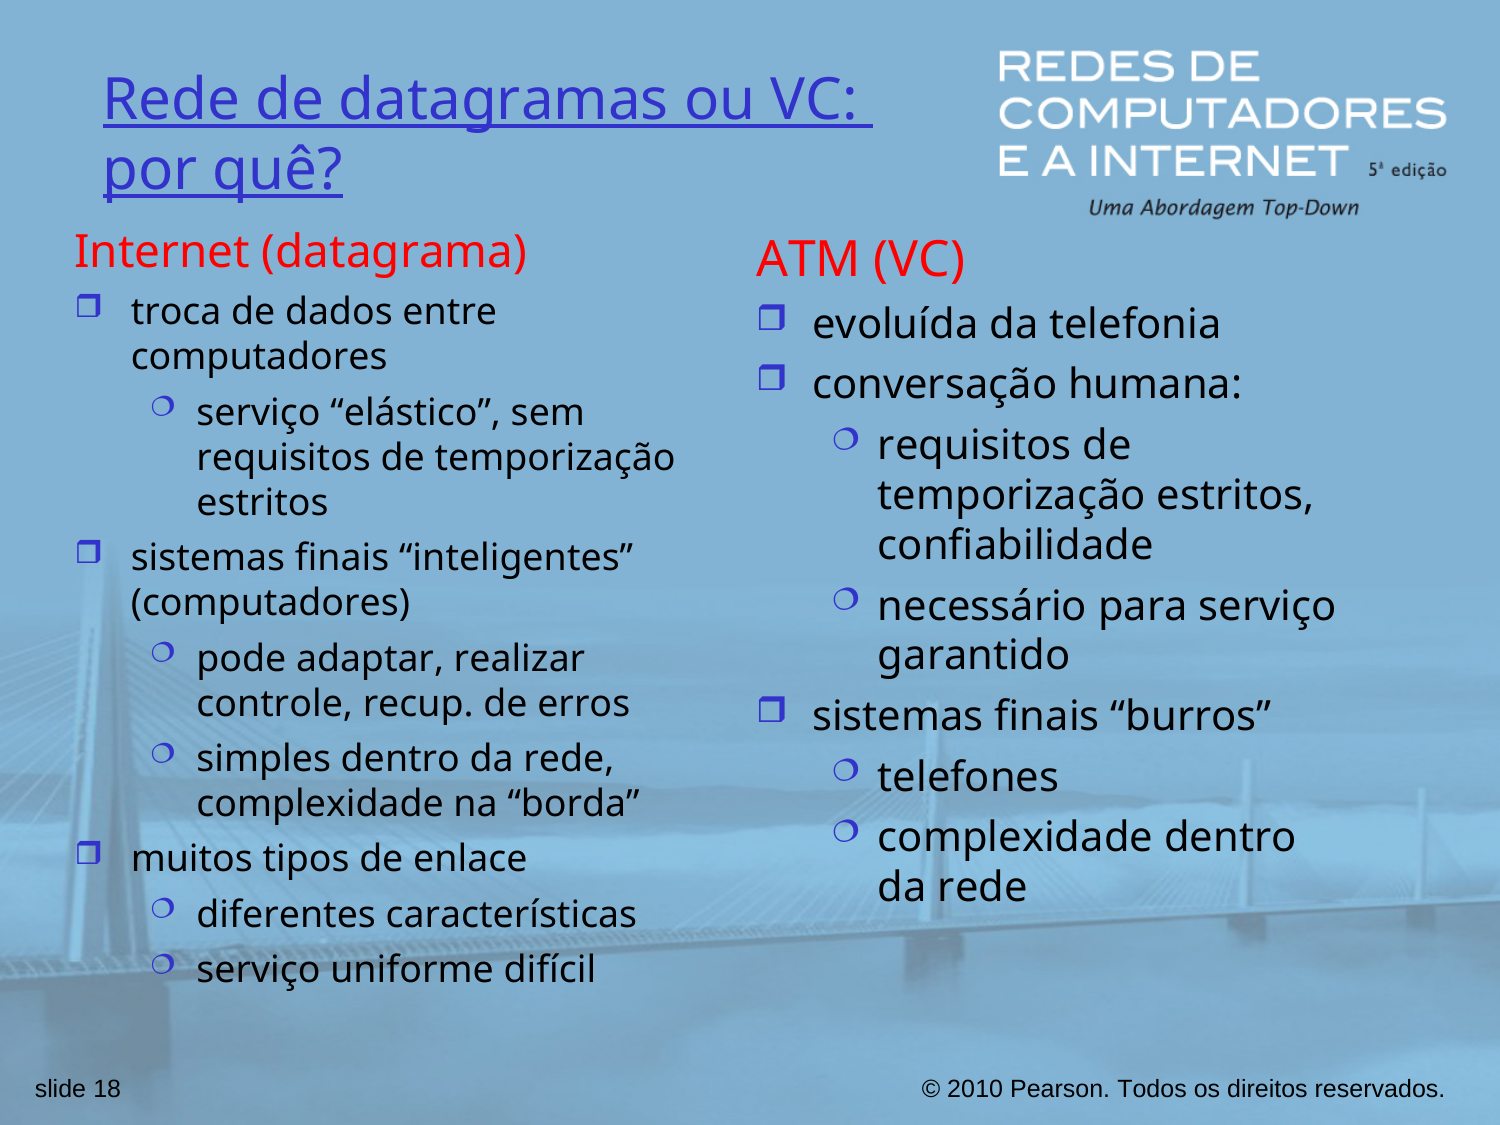

# Rede de datagramas ou VC: por quê?
Internet (datagrama)
troca de dados entre computadores
serviço “elástico”, sem requisitos de temporização estritos
sistemas finais “inteligentes” (computadores)
pode adaptar, realizar controle, recup. de erros
simples dentro da rede, complexidade na “borda”
muitos tipos de enlace
diferentes características
serviço uniforme difícil
ATM (VC)
evoluída da telefonia
conversação humana:
requisitos de temporização estritos, confiabilidade
necessário para serviço garantido
sistemas finais “burros”
telefones
complexidade dentro da rede